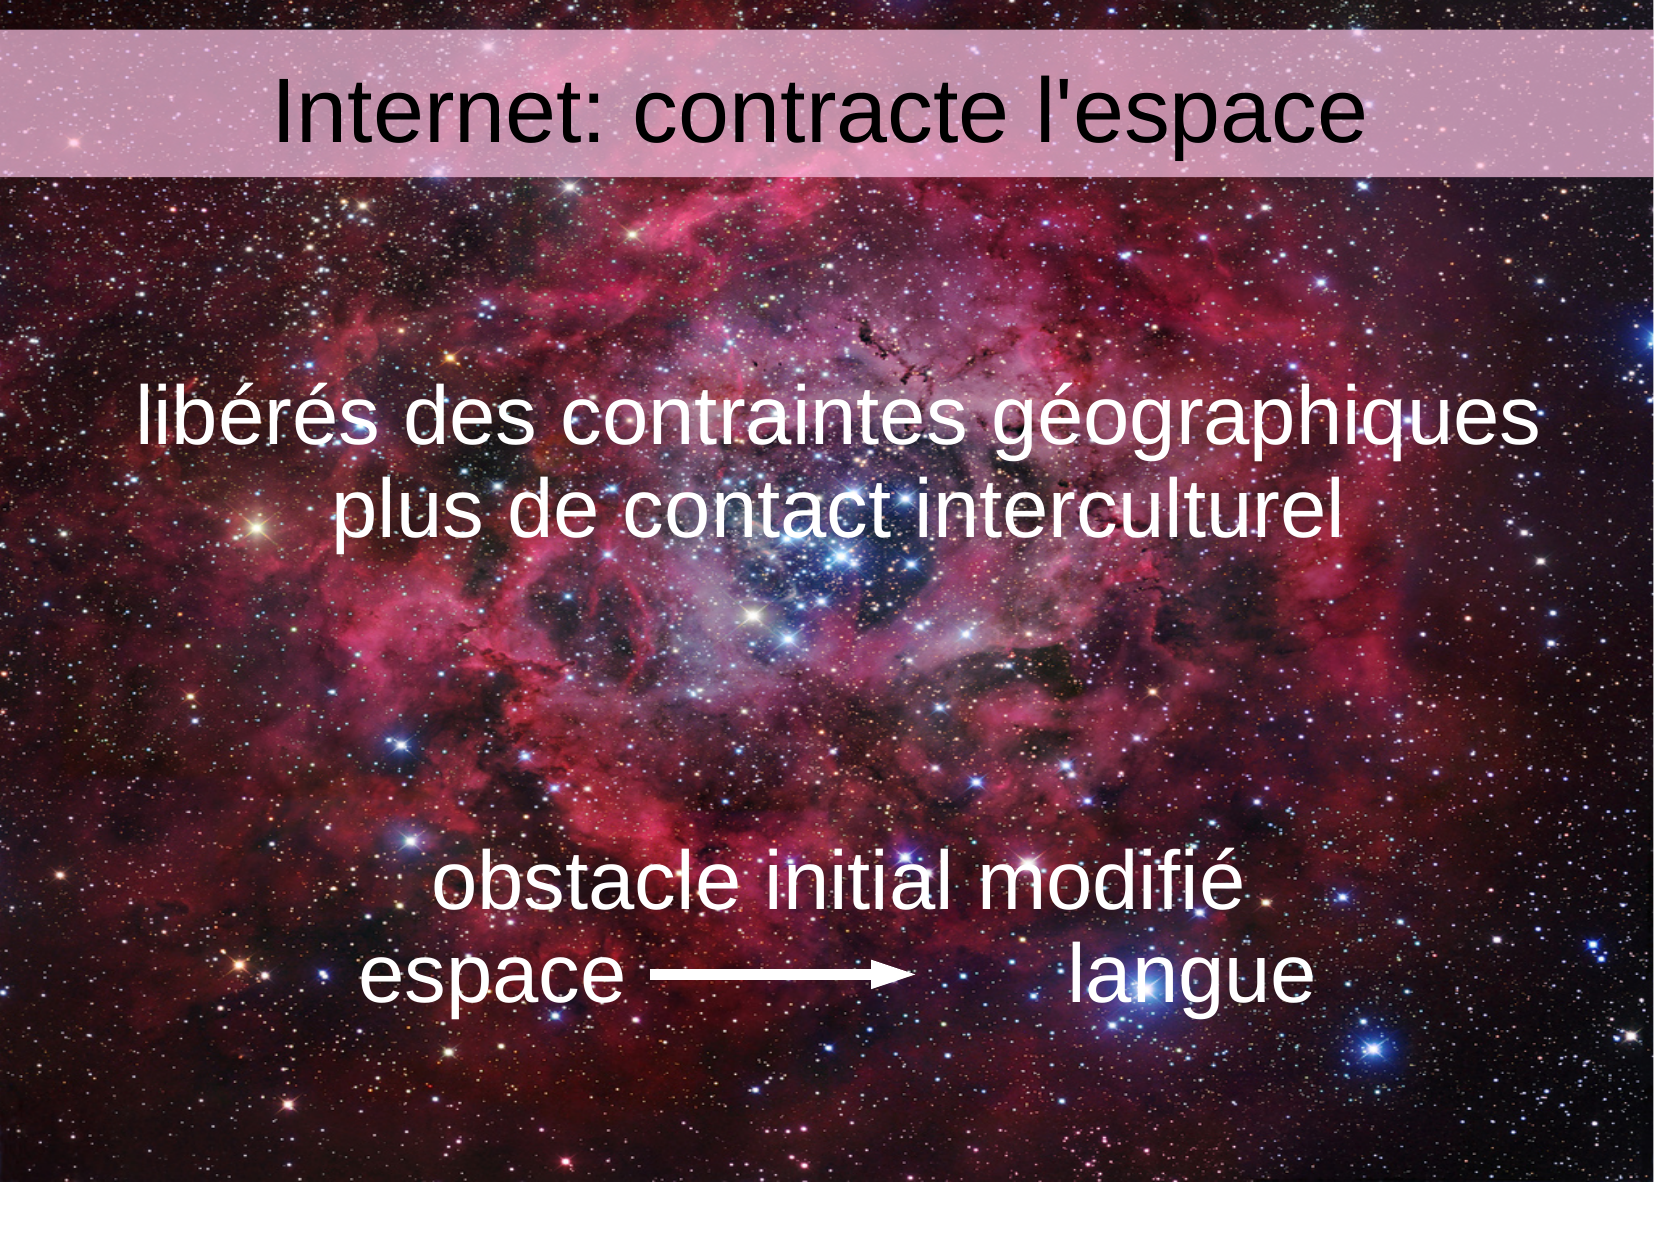

# Internet: contracte l'espace
libérés des contraintes géographiques
plus de contact interculturel
obstacle initial modifié
espace langue